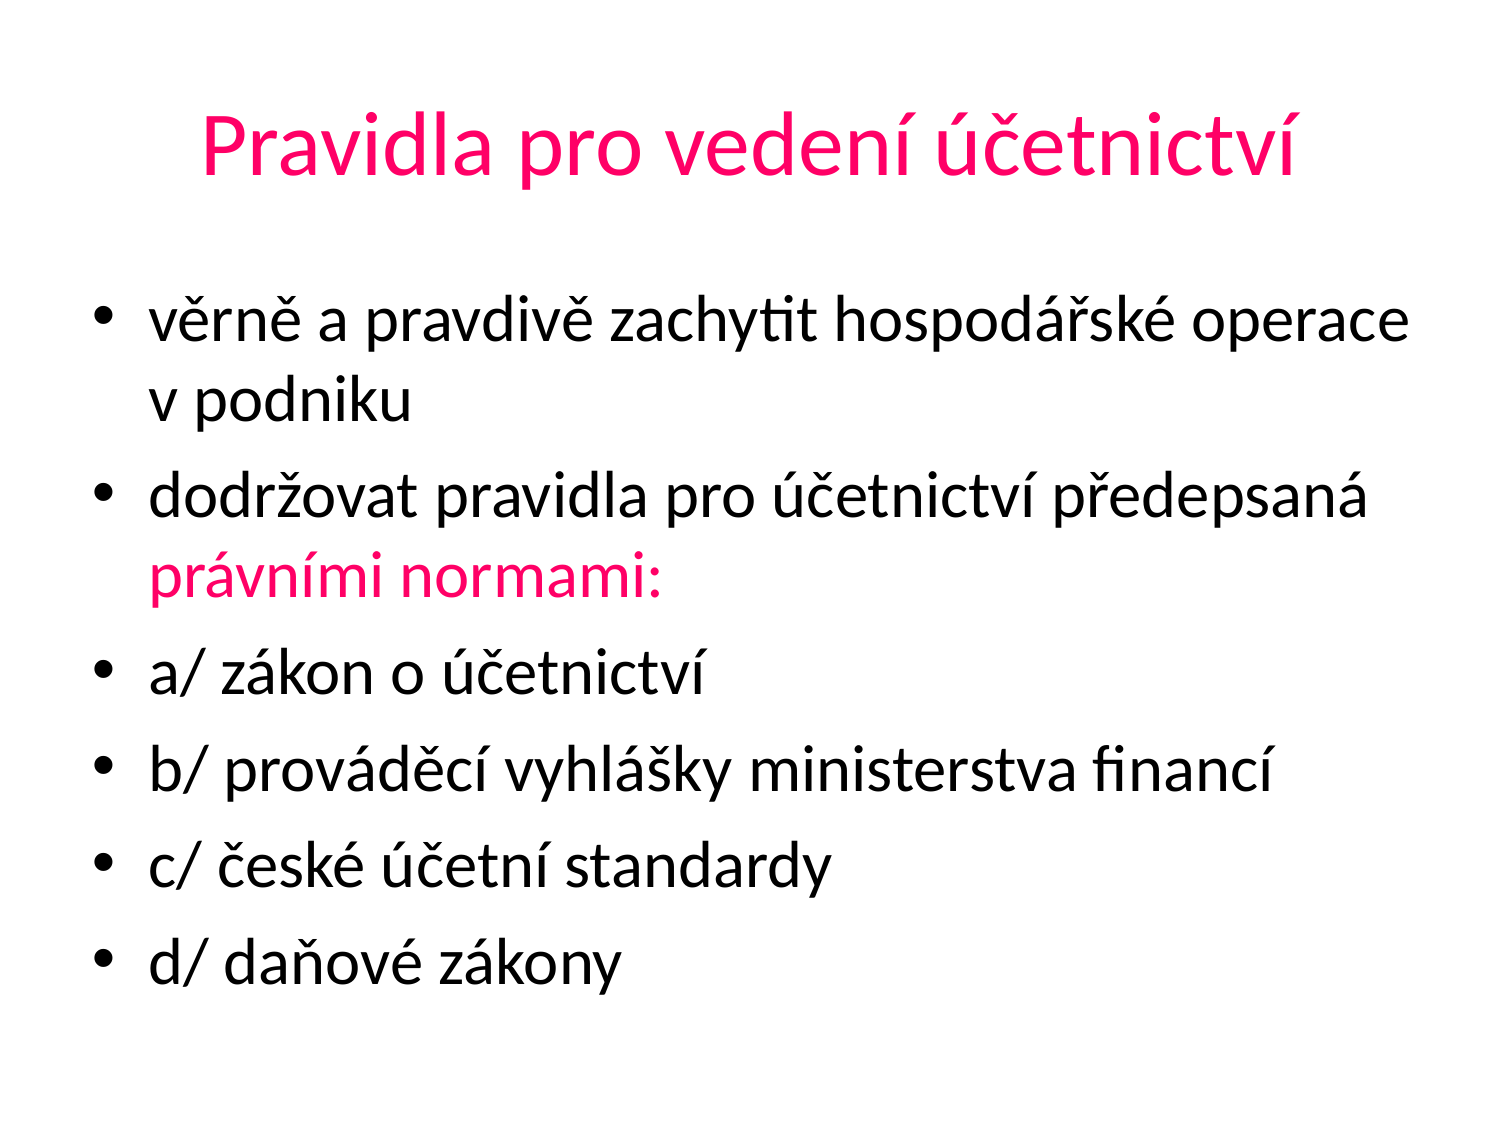

# Pravidla pro vedení účetnictví
věrně a pravdivě zachytit hospodářské operace v podniku
dodržovat pravidla pro účetnictví předepsaná právními normami:
a/ zákon o účetnictví
b/ prováděcí vyhlášky ministerstva financí
c/ české účetní standardy
d/ daňové zákony